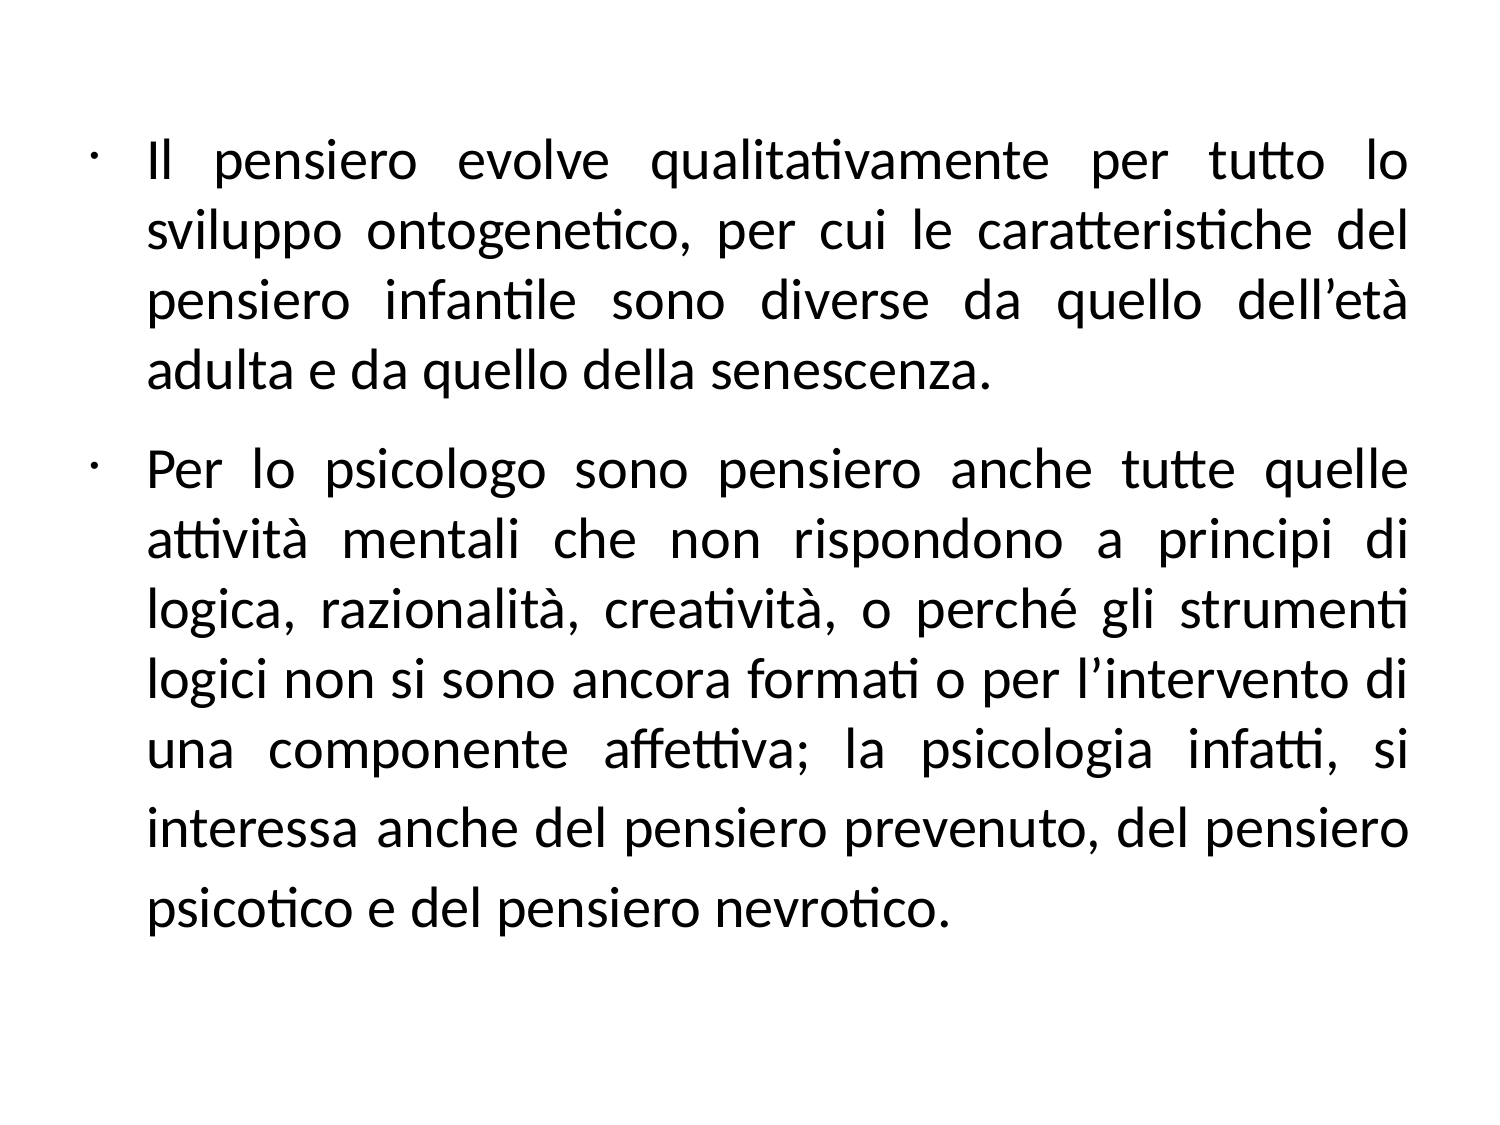

# Il pensiero evolve qualitativamente per tutto lo sviluppo ontogenetico, per cui le caratteristiche del pensiero infantile sono diverse da quello dell’età adulta e da quello della senescenza.
Per lo psicologo sono pensiero anche tutte quelle attività mentali che non rispondono a principi di logica, razionalità, creatività, o perché gli strumenti logici non si sono ancora formati o per l’intervento di una componente affettiva; la psicologia infatti, si interessa anche del pensiero prevenuto, del pensiero psicotico e del pensiero nevrotico.